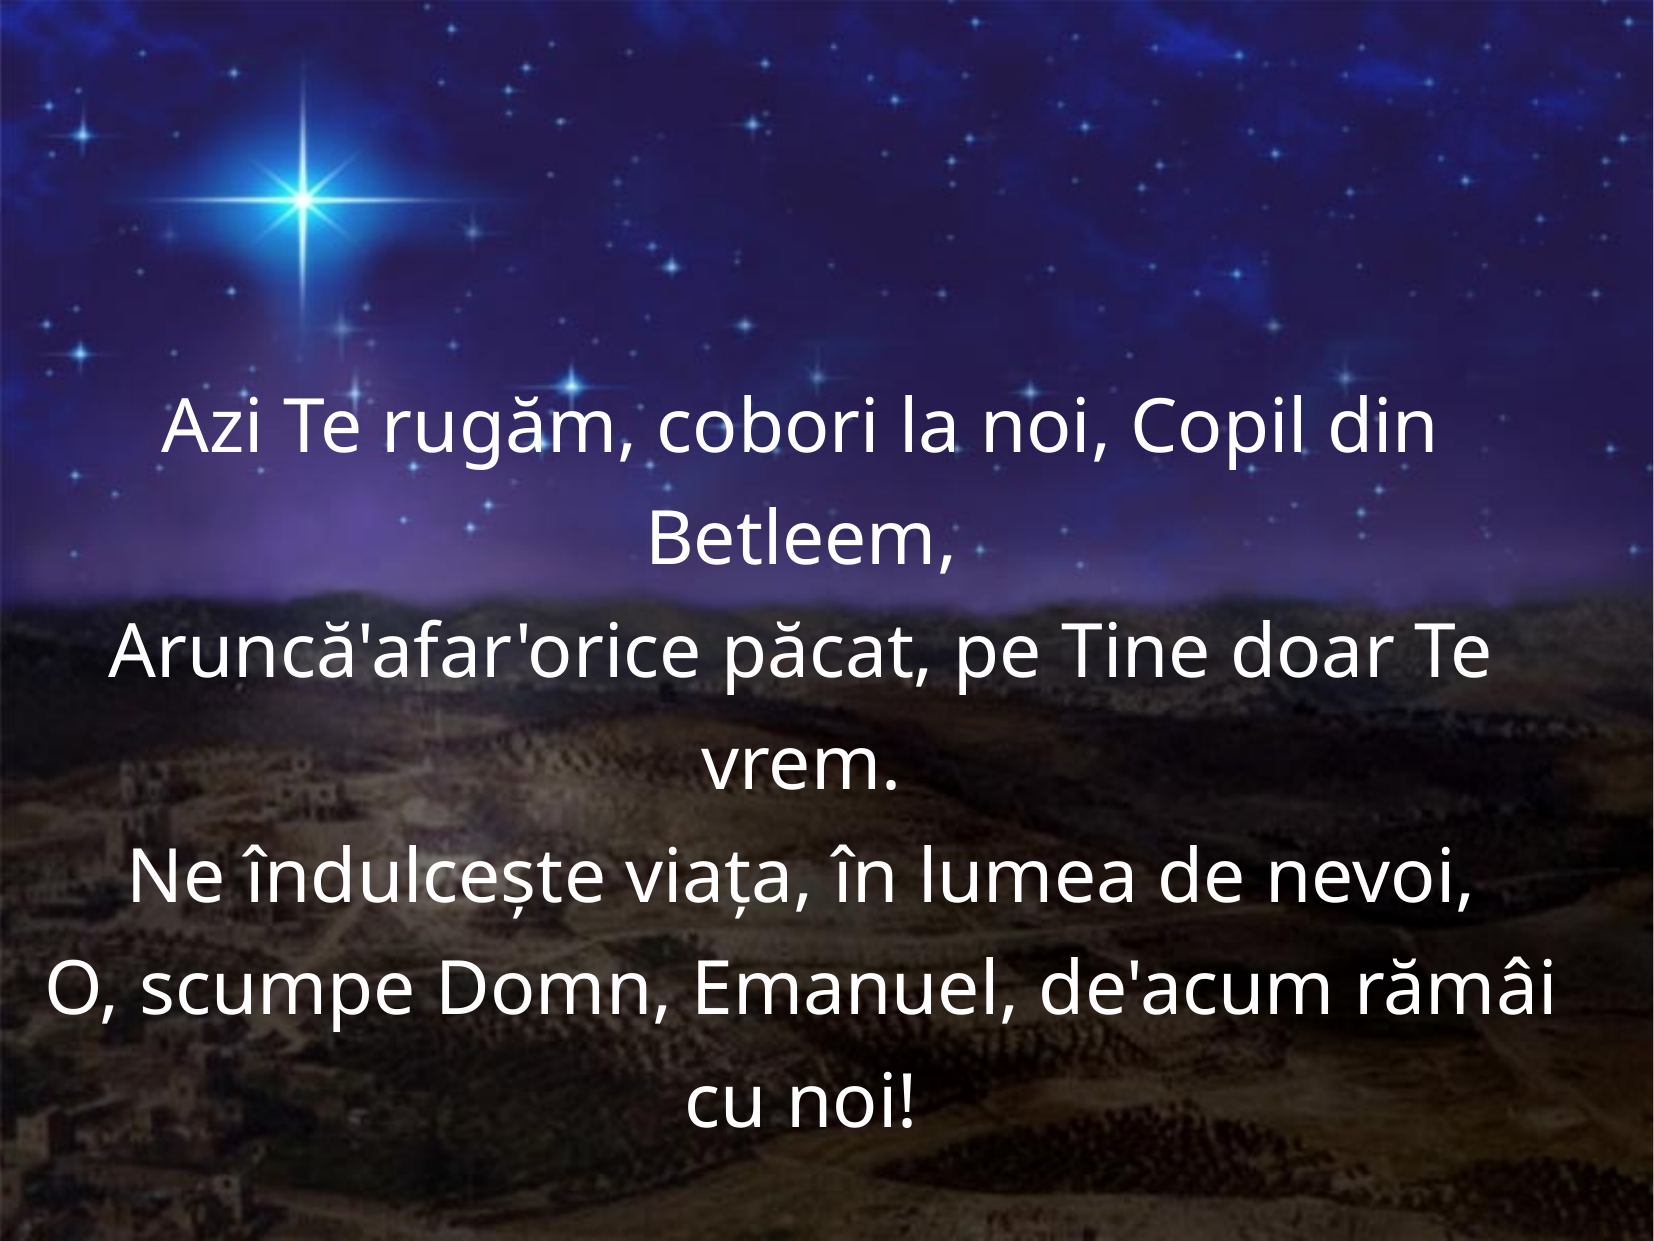

Azi Te rugăm, cobori la noi, Copil din Betleem,
Aruncă'afar'orice păcat, pe Tine doar Te vrem.
Ne îndulceşte viaţa, în lumea de nevoi,
O, scumpe Domn, Emanuel, de'acum rămâi cu noi!